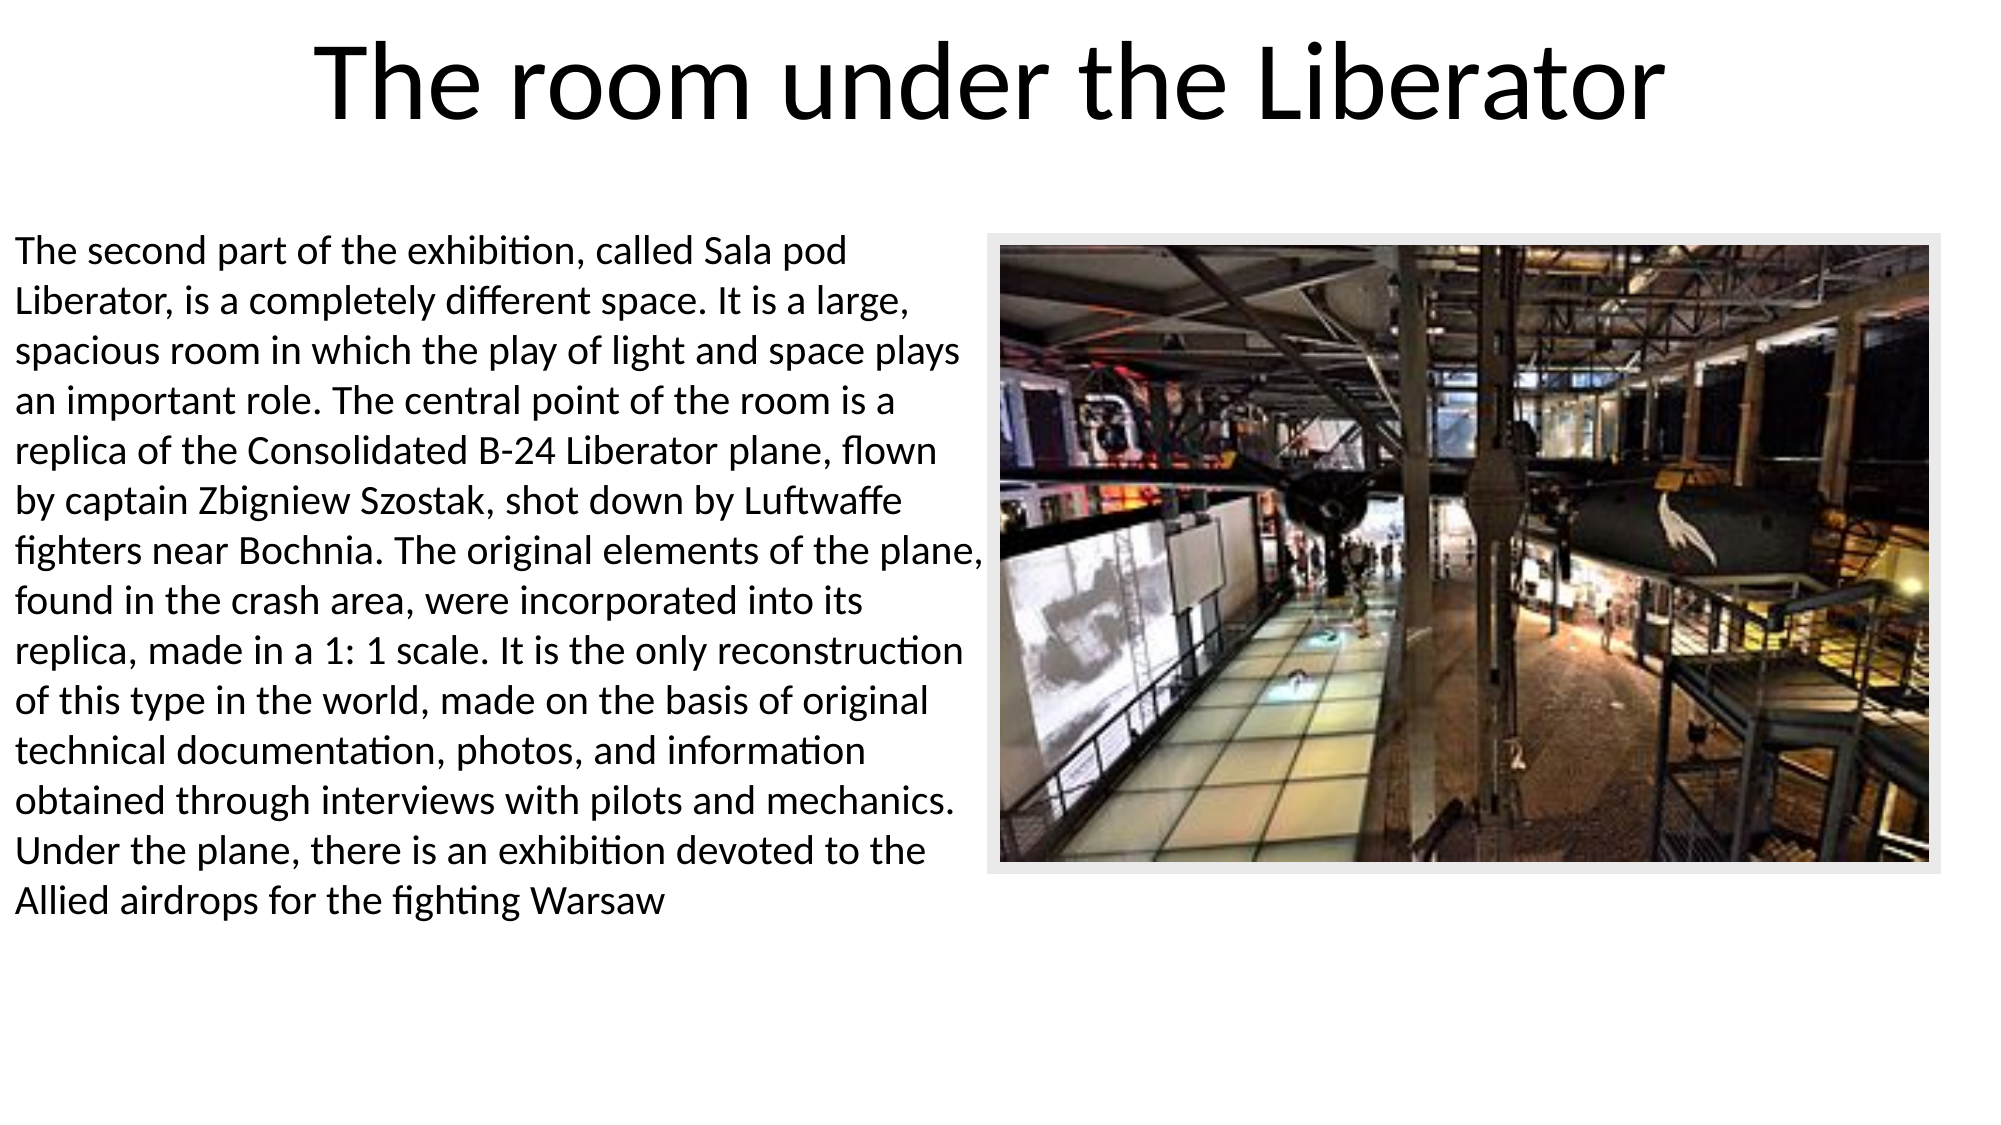

The room under the Liberator
The second part of the exhibition, called Sala pod Liberator, is a completely different space. It is a large, spacious room in which the play of light and space plays an important role. The central point of the room is a replica of the Consolidated B-24 Liberator plane, flown by captain Zbigniew Szostak, shot down by Luftwaffe fighters near Bochnia. The original elements of the plane, found in the crash area, were incorporated into its replica, made in a 1: 1 scale. It is the only reconstruction of this type in the world, made on the basis of original technical documentation, photos, and information obtained through interviews with pilots and mechanics. Under the plane, there is an exhibition devoted to the Allied airdrops for the fighting Warsaw